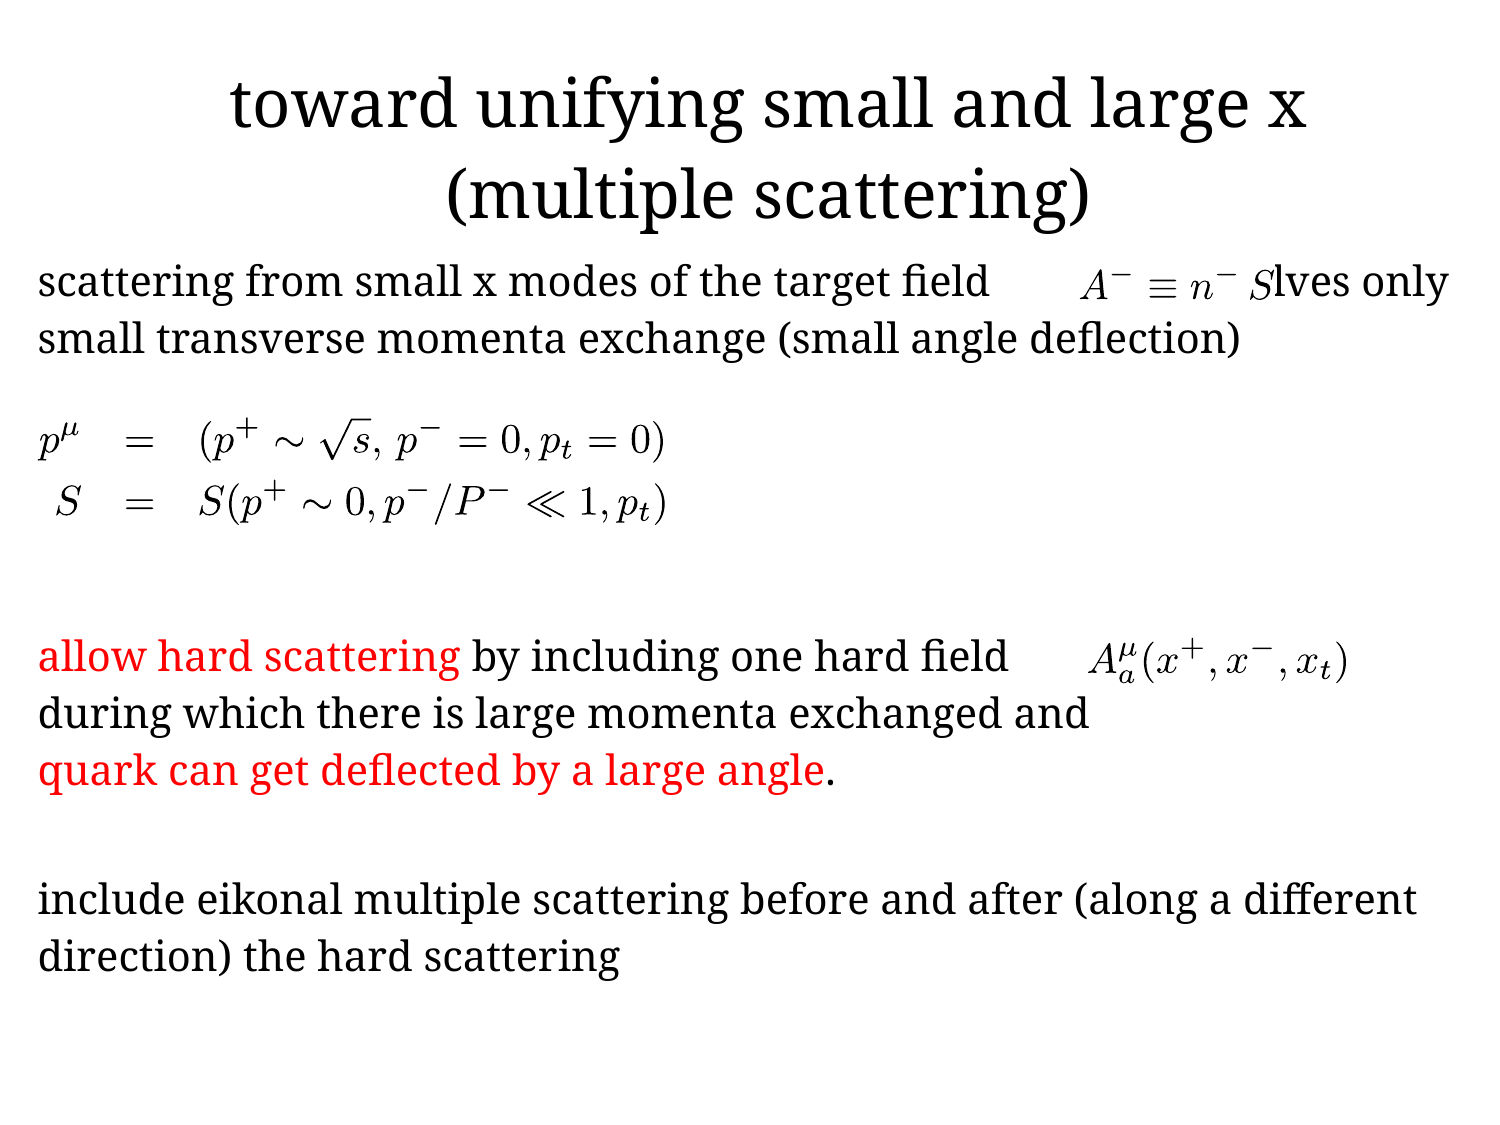

# toward unifying small and large x (multiple scattering)
scattering from small x modes of the target field involves only small transverse momenta exchange (small angle deflection)
allow hard scattering by including one hard field
during which there is large momenta exchanged and
quark can get deflected by a large angle.
include eikonal multiple scattering before and after (along a different direction) the hard scattering